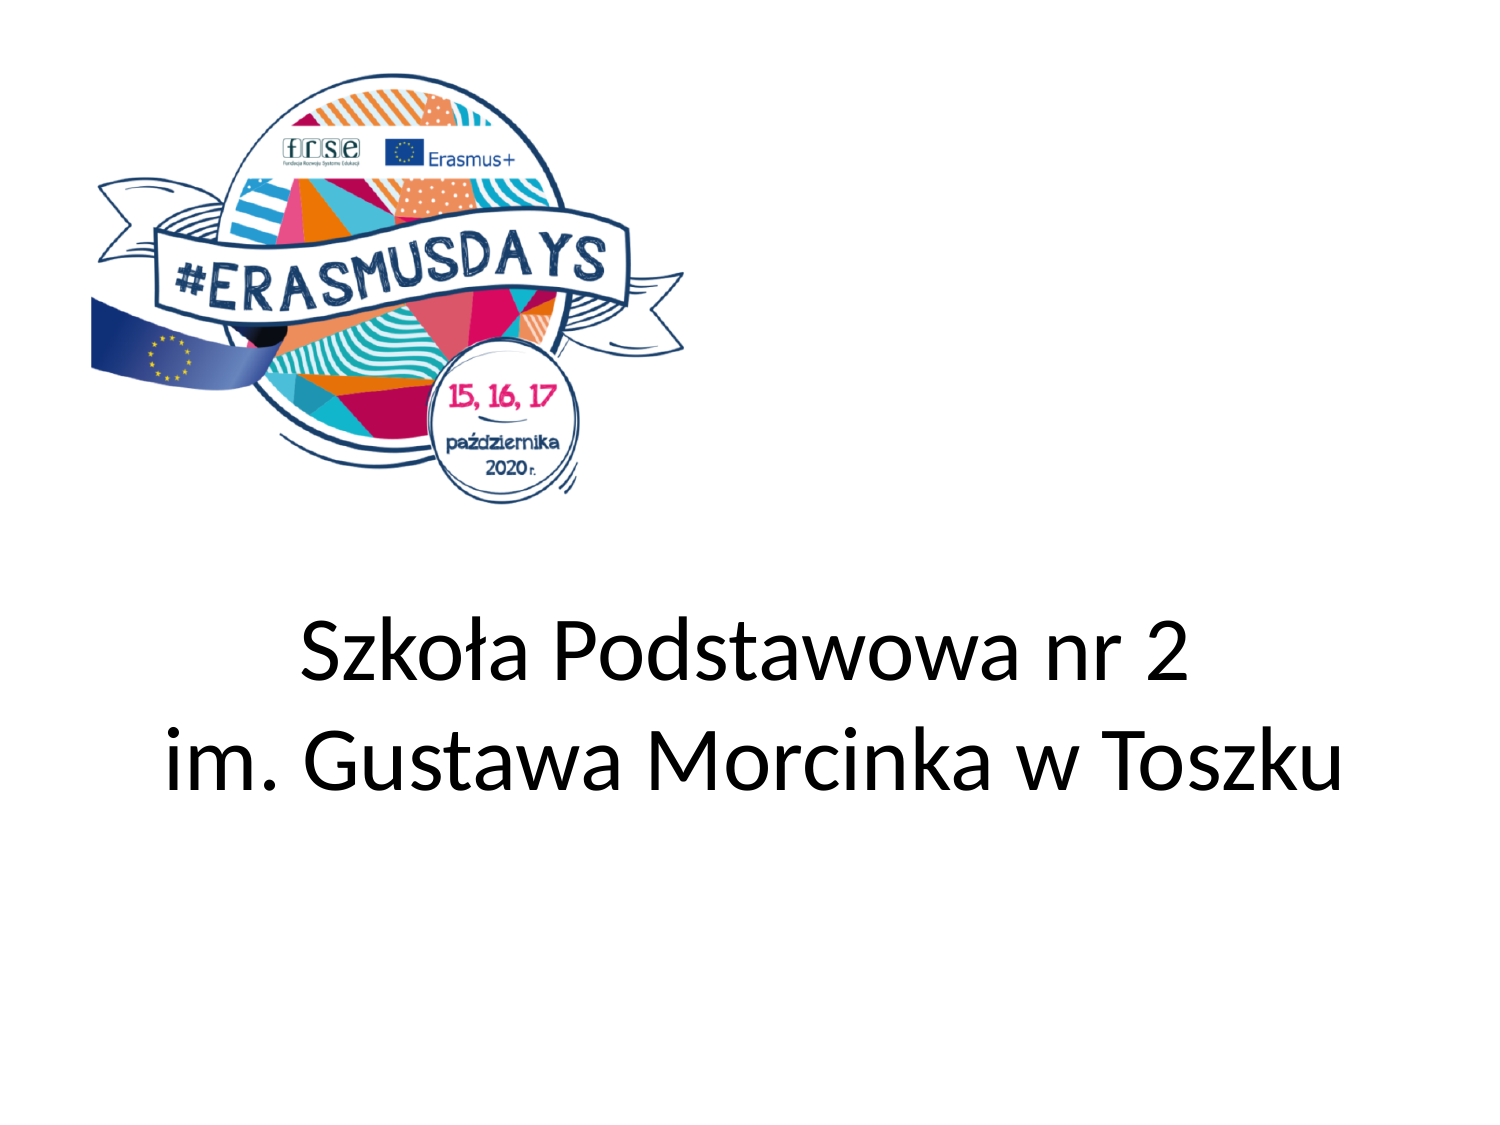

# Szkoła Podstawowa nr 2 im. Gustawa Morcinka w Toszku